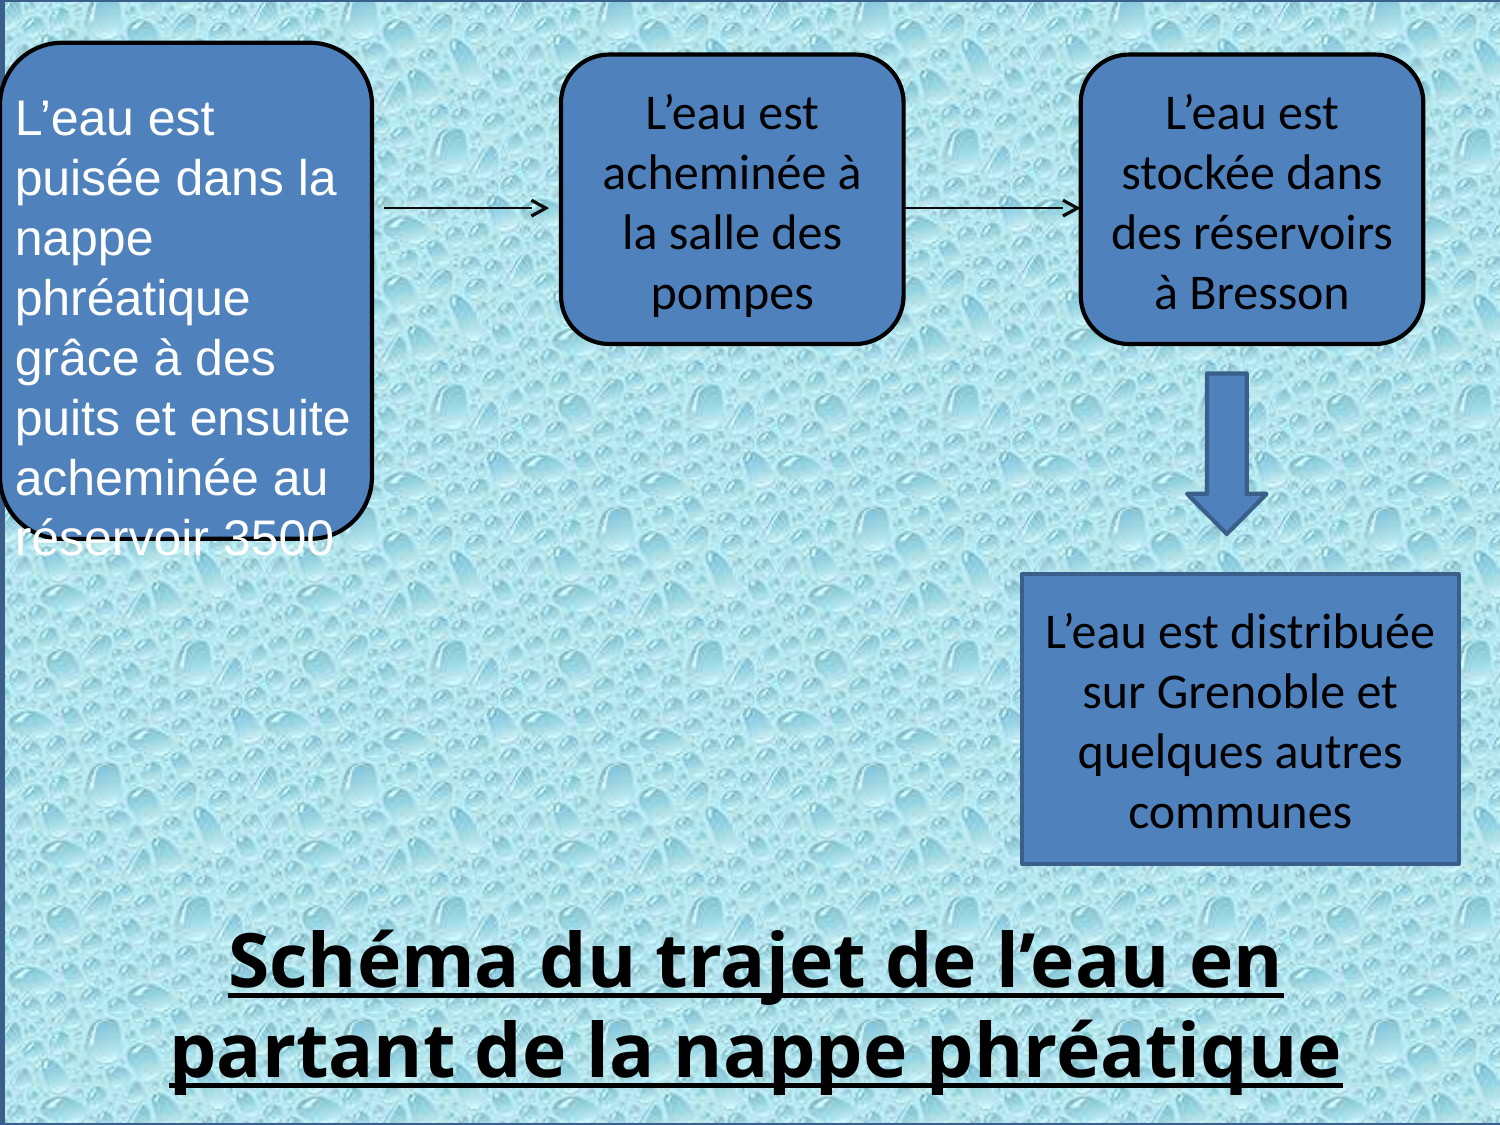

L’eau est puisée dans la nappe phréatique grâce à des puits et ensuite acheminée au réservoir 3500
L’eau est acheminée à la salle des pompes
L’eau est stockée dans des réservoirs à Bresson
L’eau est distribuée sur Grenoble et quelques autres communes
Schéma du trajet de l’eau en partant de la nappe phréatique